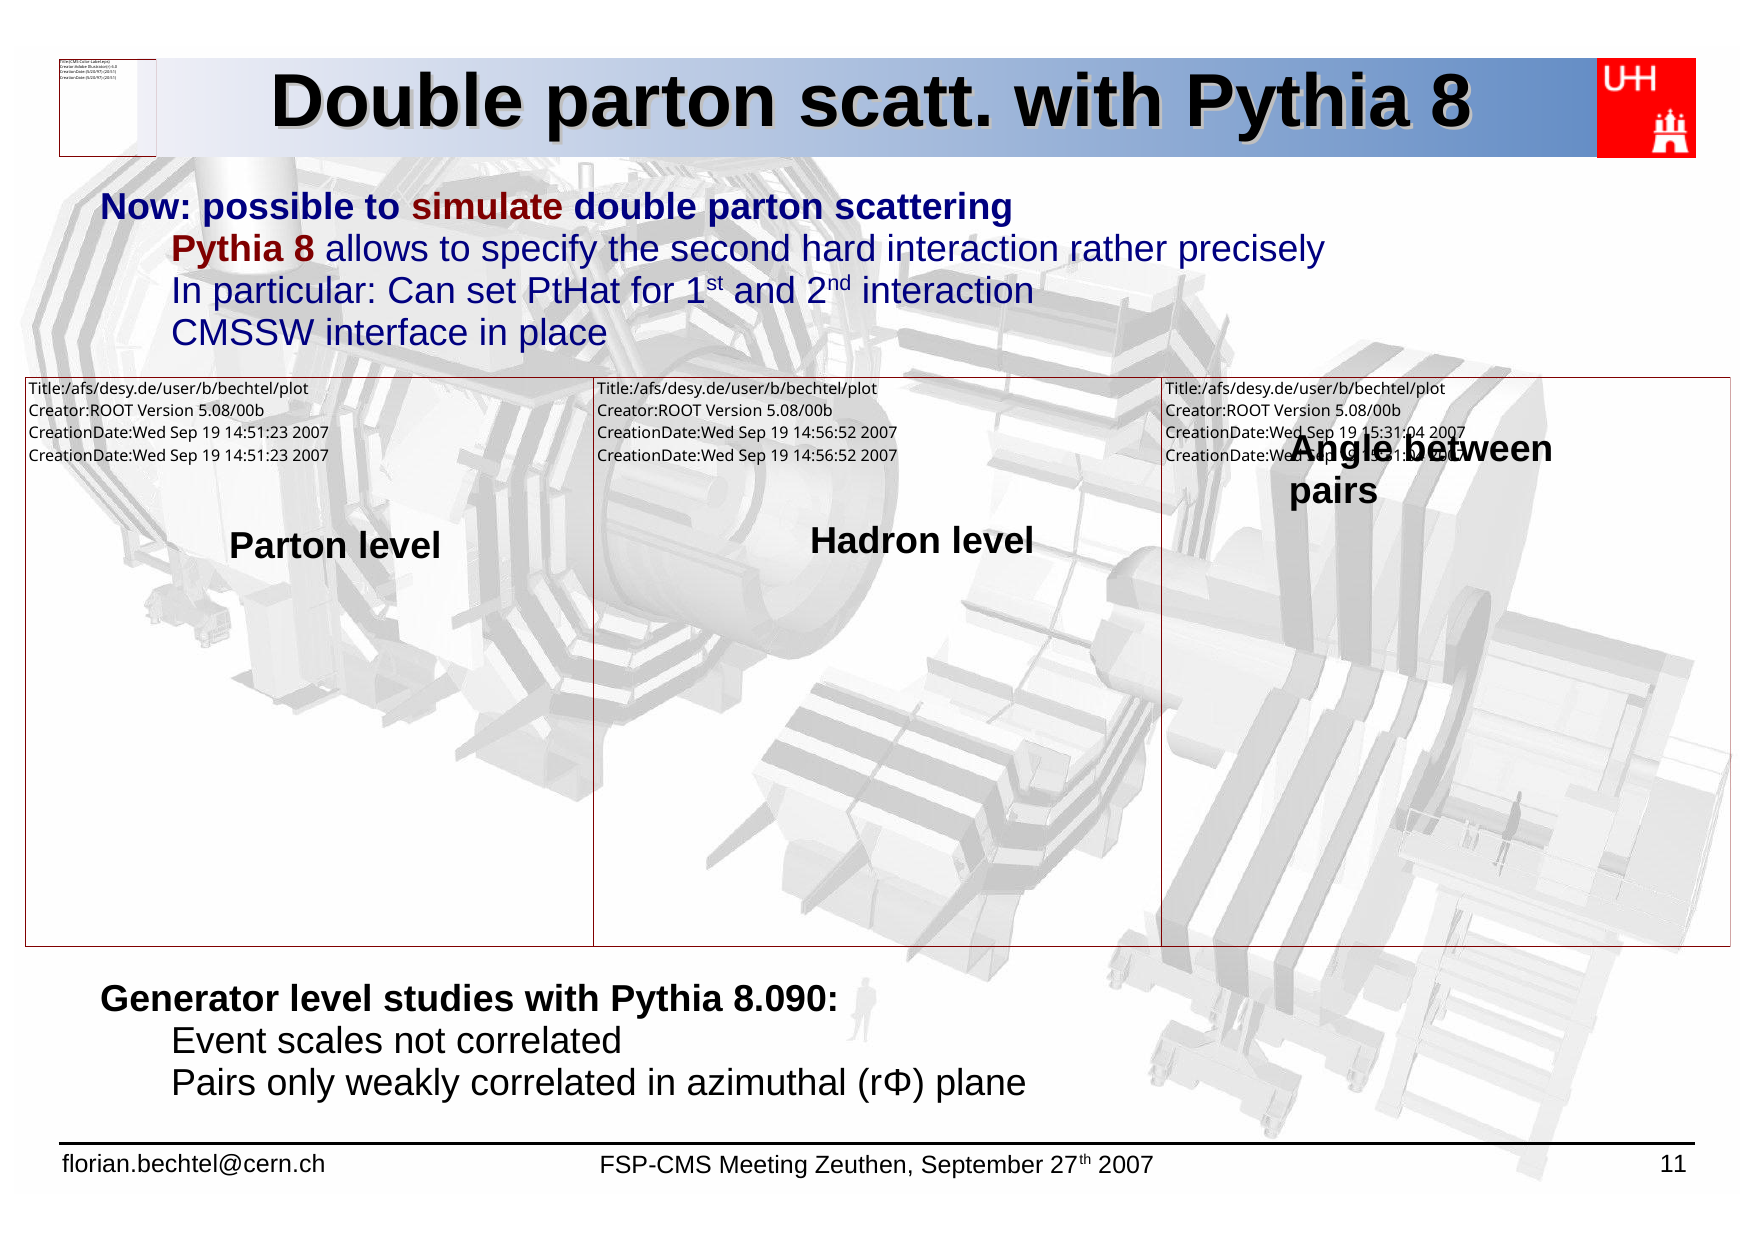

Double parton scatt. with Pythia 8
Now: possible to simulate double parton scattering
Pythia 8 allows to specify the second hard interaction rather precisely
In particular: Can set PtHat for 1st and 2nd interaction
CMSSW interface in place
Angle between
pairs
Hadron level
Parton level
Generator level studies with Pythia 8.090:
Event scales not correlated
Pairs only weakly correlated in azimuthal (rΦ) plane
florian.bechtel@cern.ch
FSP-CMS Meeting Zeuthen, September 27th 2007